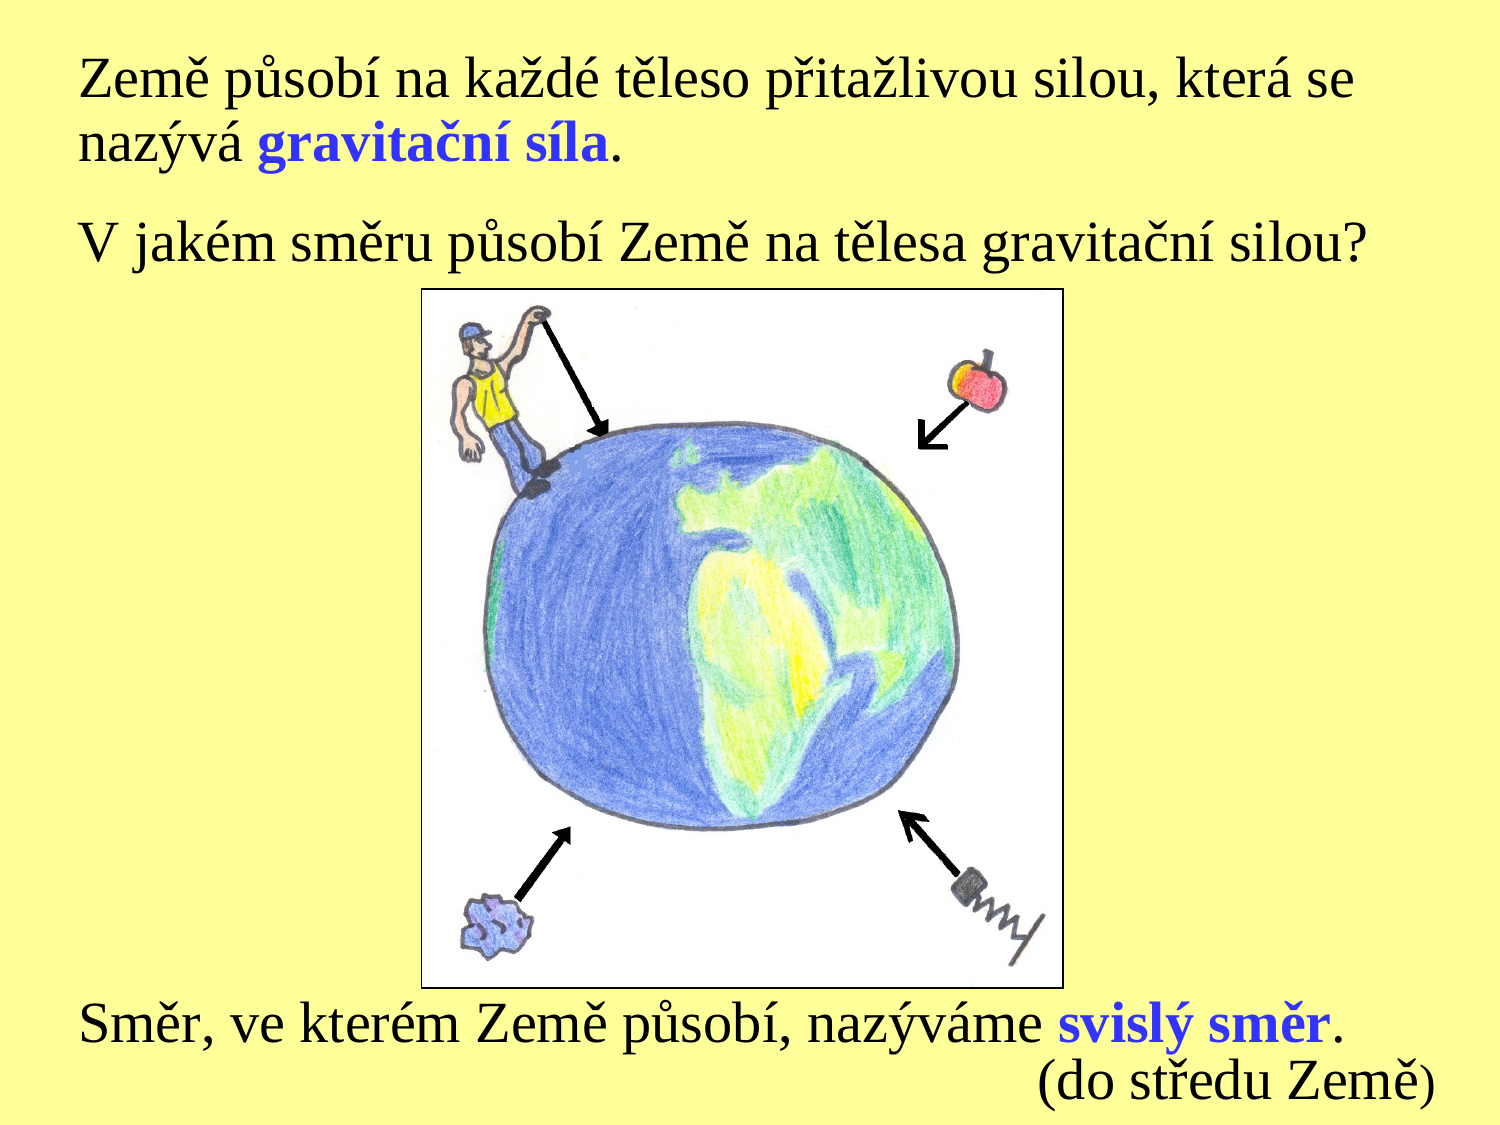

Země působí na každé těleso přitažlivou silou, která se
nazývá gravitační síla.
V jakém směru působí Země na tělesa gravitační silou?
Směr, ve kterém Země působí, nazýváme svislý směr.
(do středu Země)